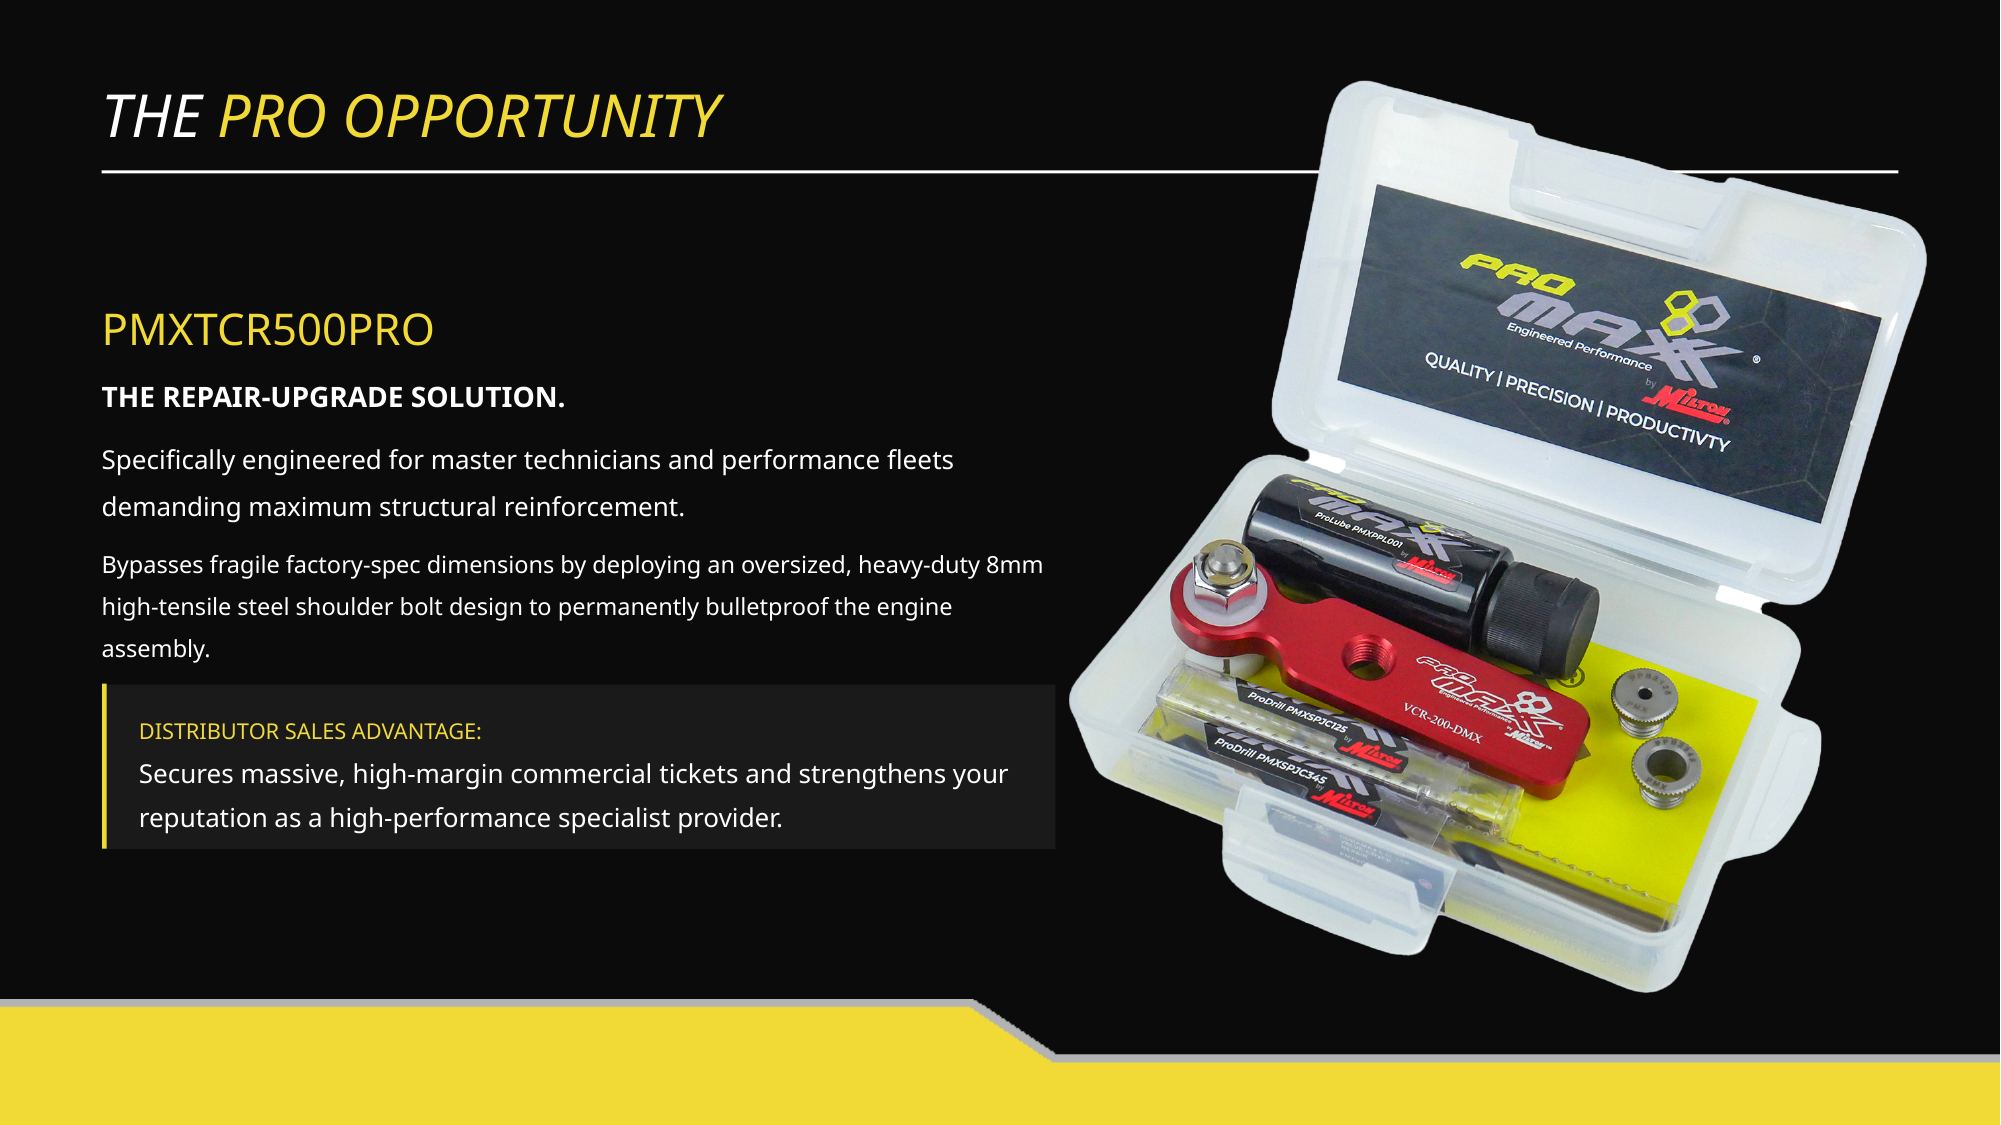

THE PRO OPPORTUNITY
PMXTCR500PRO
THE REPAIR-UPGRADE SOLUTION.
Specifically engineered for master technicians and performance fleets demanding maximum structural reinforcement.
Bypasses fragile factory-spec dimensions by deploying an oversized, heavy-duty 8mm high-tensile steel shoulder bolt design to permanently bulletproof the engine assembly.
DISTRIBUTOR SALES ADVANTAGE:
Secures massive, high-margin commercial tickets and strengthens your reputation as a high-performance specialist provider.